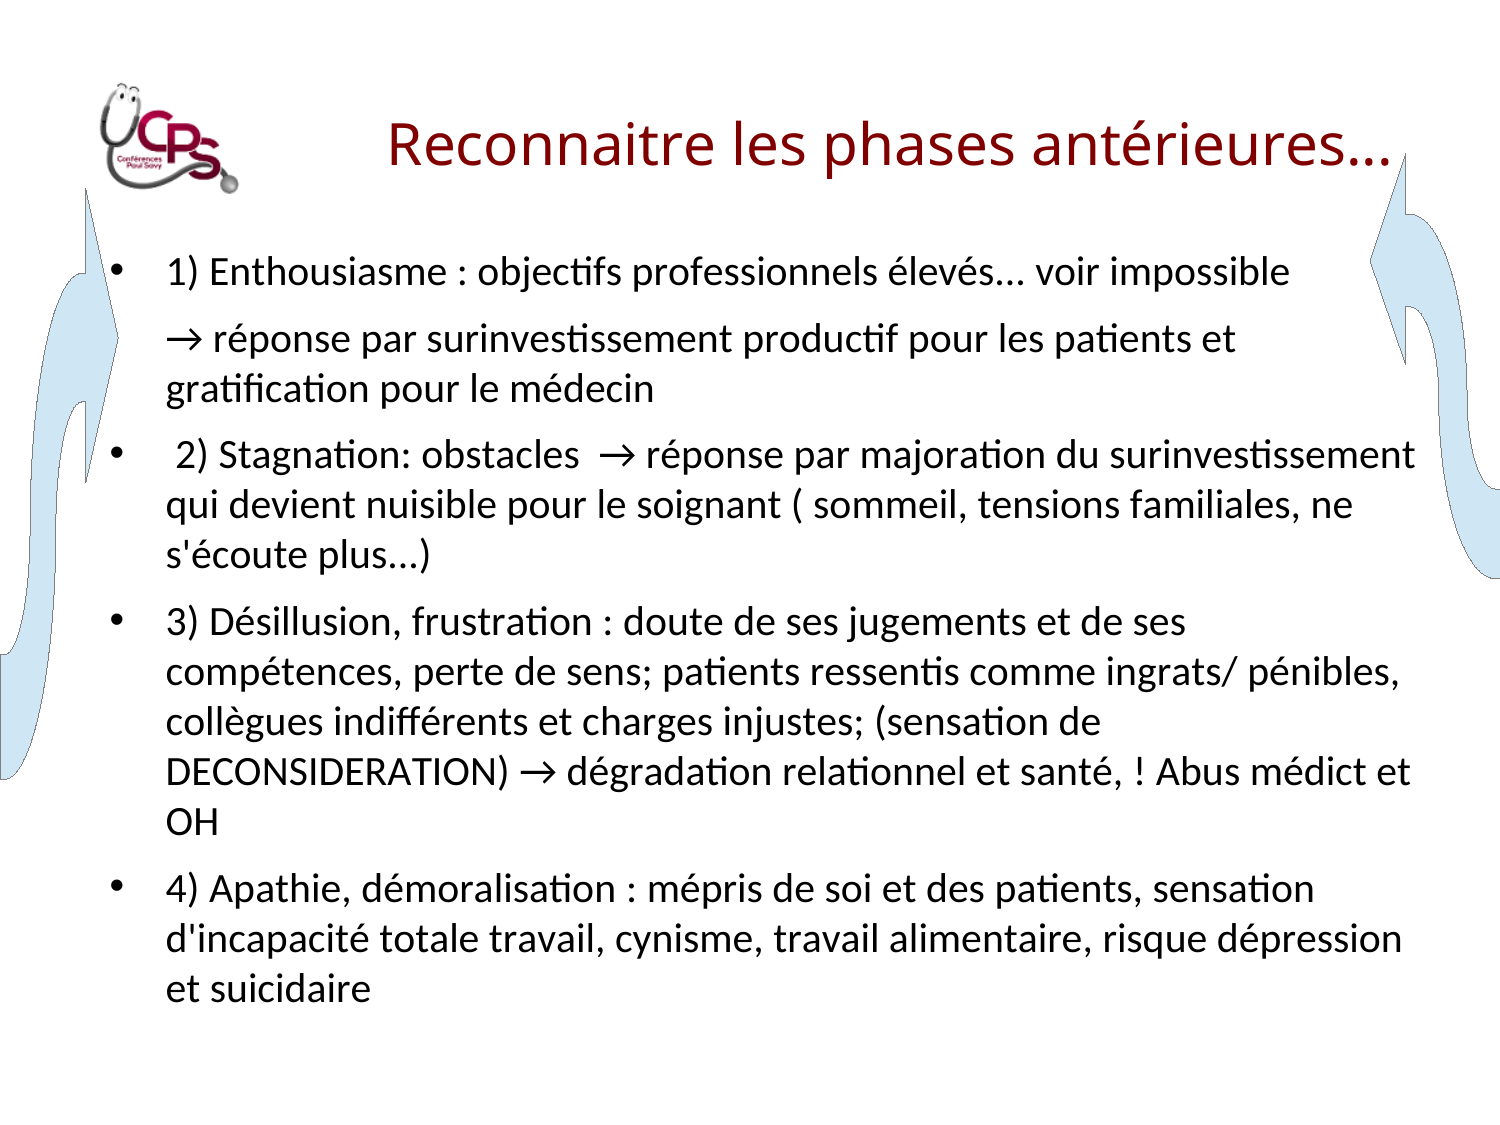

# Reconnaitre les phases antérieures...
1) Enthousiasme : objectifs professionnels élevés... voir impossible
→ réponse par surinvestissement productif pour les patients et gratification pour le médecin
 2) Stagnation: obstacles → réponse par majoration du surinvestissement qui devient nuisible pour le soignant ( sommeil, tensions familiales, ne s'écoute plus...)
3) Désillusion, frustration : doute de ses jugements et de ses compétences, perte de sens; patients ressentis comme ingrats/ pénibles, collègues indifférents et charges injustes; (sensation de DECONSIDERATION) → dégradation relationnel et santé, ! Abus médict et OH
4) Apathie, démoralisation : mépris de soi et des patients, sensation d'incapacité totale travail, cynisme, travail alimentaire, risque dépression et suicidaire